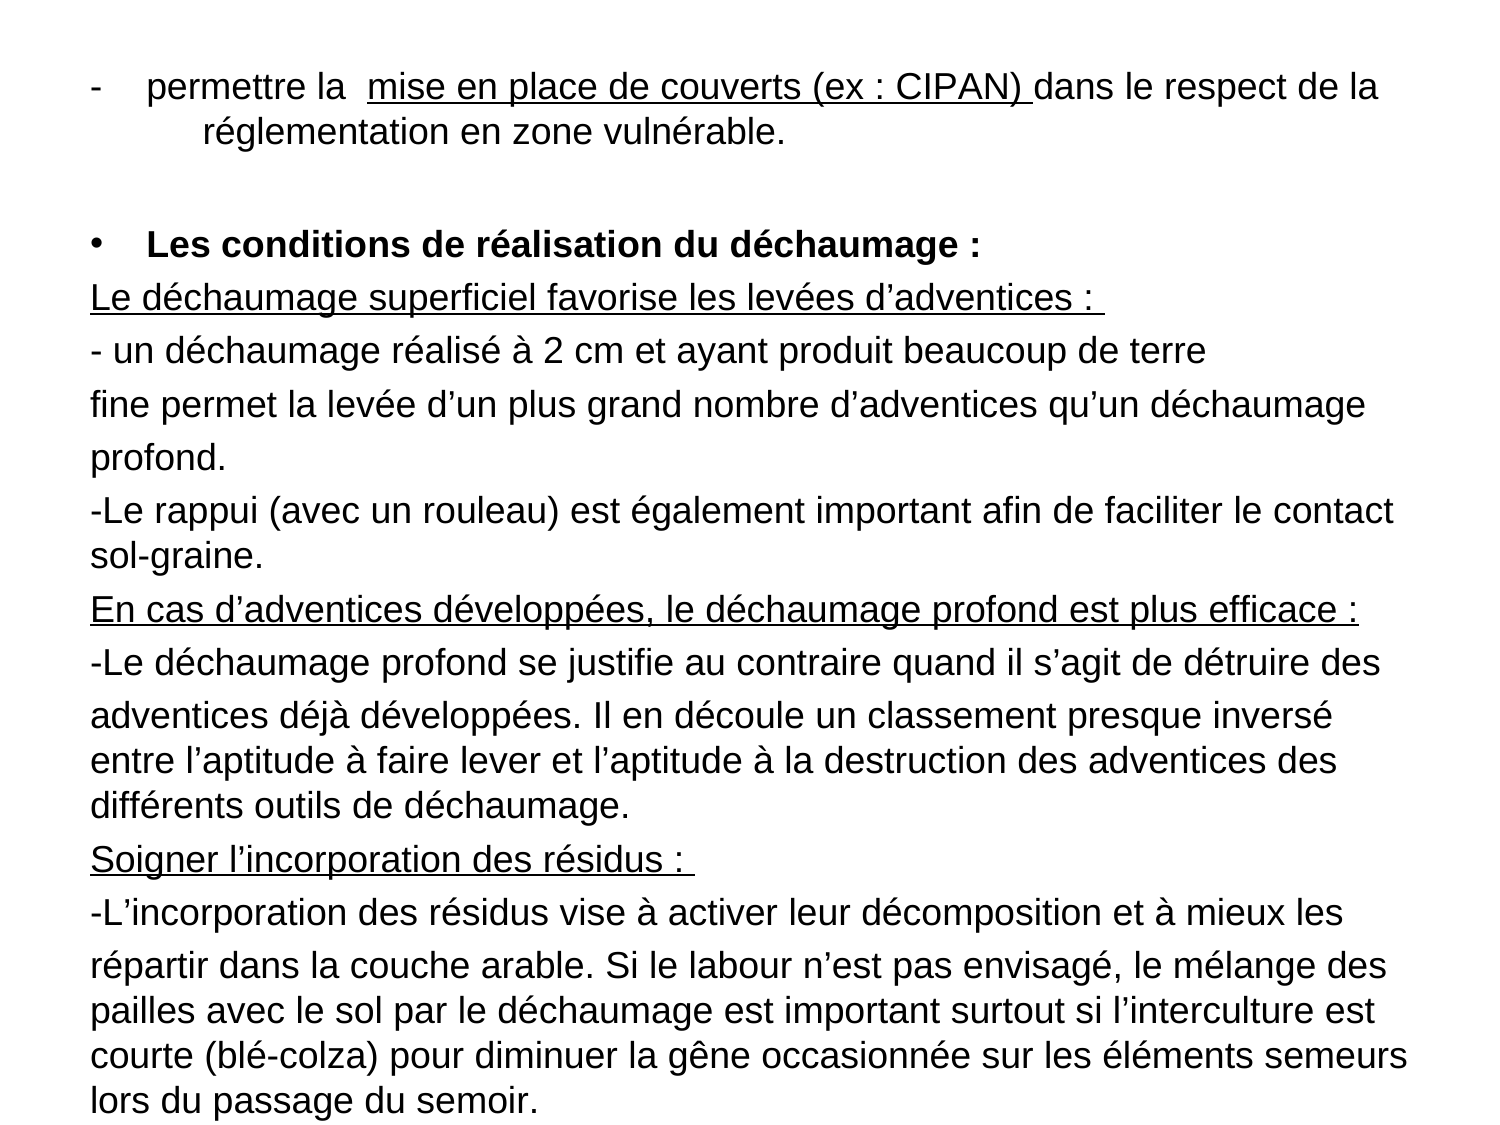

# permettre la mise en place de couverts (ex : CIPAN) dans le respect de la réglementation en zone vulnérable.
Les conditions de réalisation du déchaumage :
Le déchaumage superficiel favorise les levées d’adventices :
- un déchaumage réalisé à 2 cm et ayant produit beaucoup de terre
fine permet la levée d’un plus grand nombre d’adventices qu’un déchaumage
profond.
-Le rappui (avec un rouleau) est également important afin de faciliter le contact sol-graine.
En cas d’adventices développées, le déchaumage profond est plus efficace :
-Le déchaumage profond se justifie au contraire quand il s’agit de détruire des
adventices déjà développées. Il en découle un classement presque inversé entre l’aptitude à faire lever et l’aptitude à la destruction des adventices des différents outils de déchaumage.
Soigner l’incorporation des résidus :
-L’incorporation des résidus vise à activer leur décomposition et à mieux les
répartir dans la couche arable. Si le labour n’est pas envisagé, le mélange des pailles avec le sol par le déchaumage est important surtout si l’interculture est courte (blé-colza) pour diminuer la gêne occasionnée sur les éléments semeurs lors du passage du semoir.